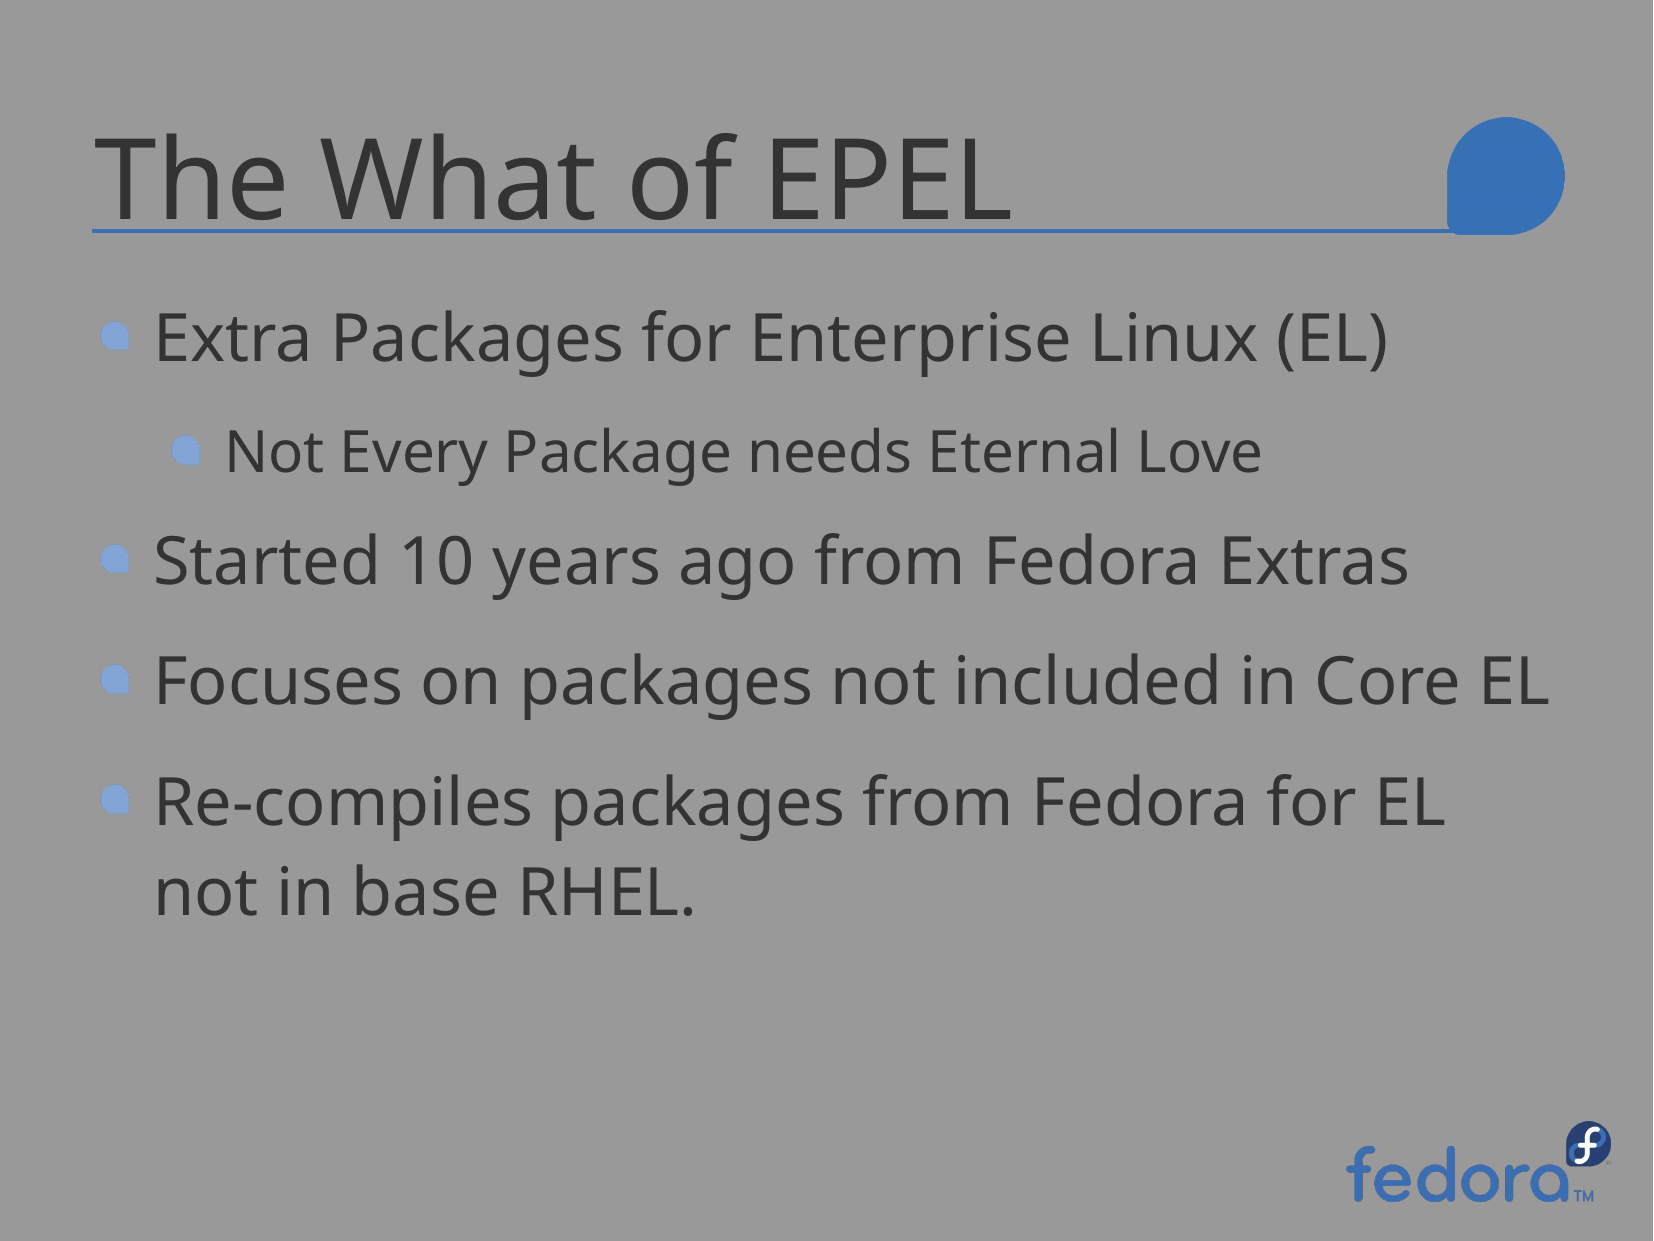

The What of EPEL
# Extra Packages for Enterprise Linux (EL)
Not Every Package needs Eternal Love
Started 10 years ago from Fedora Extras
Focuses on packages not included in Core EL
Re-compiles packages from Fedora for EL not in base RHEL.